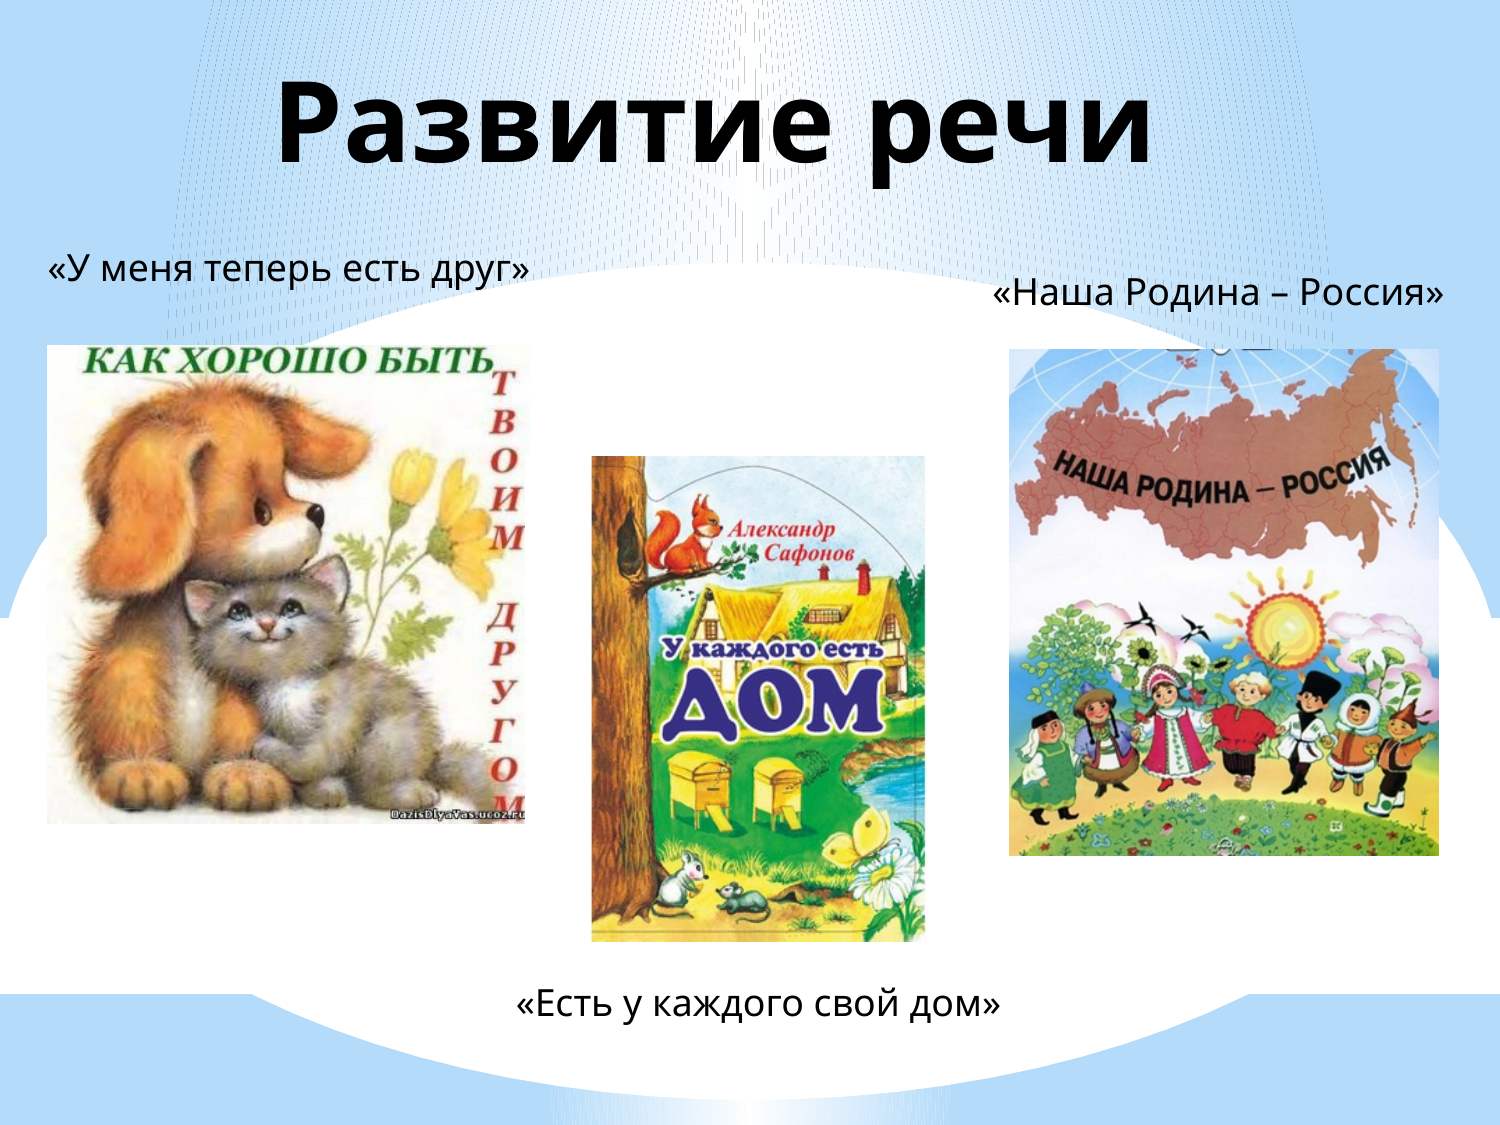

Развитие речи
«У меня теперь есть друг»
«Наша Родина – Россия»
«Есть у каждого свой дом»